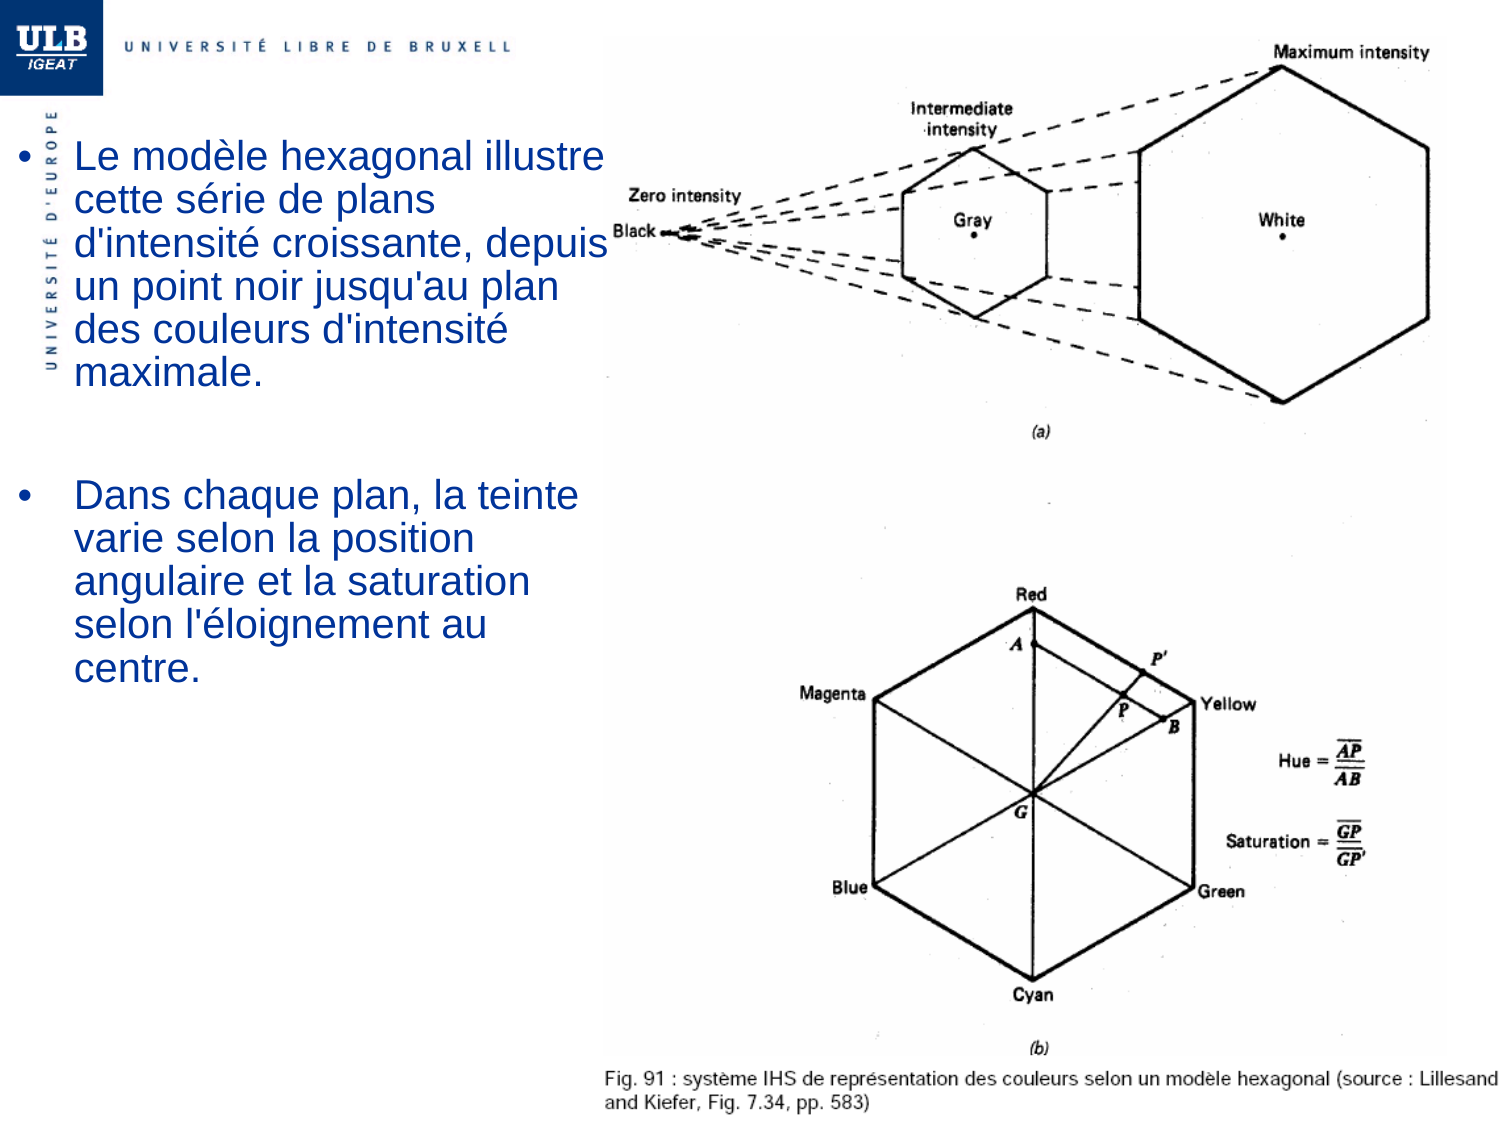

# Le modèle hexagonal illustre cette série de plans d'intensité croissante, depuis un point noir jusqu'au plan des couleurs d'intensité maximale.
Dans chaque plan, la teinte varie selon la position angulaire et la saturation selon l'éloignement au centre.